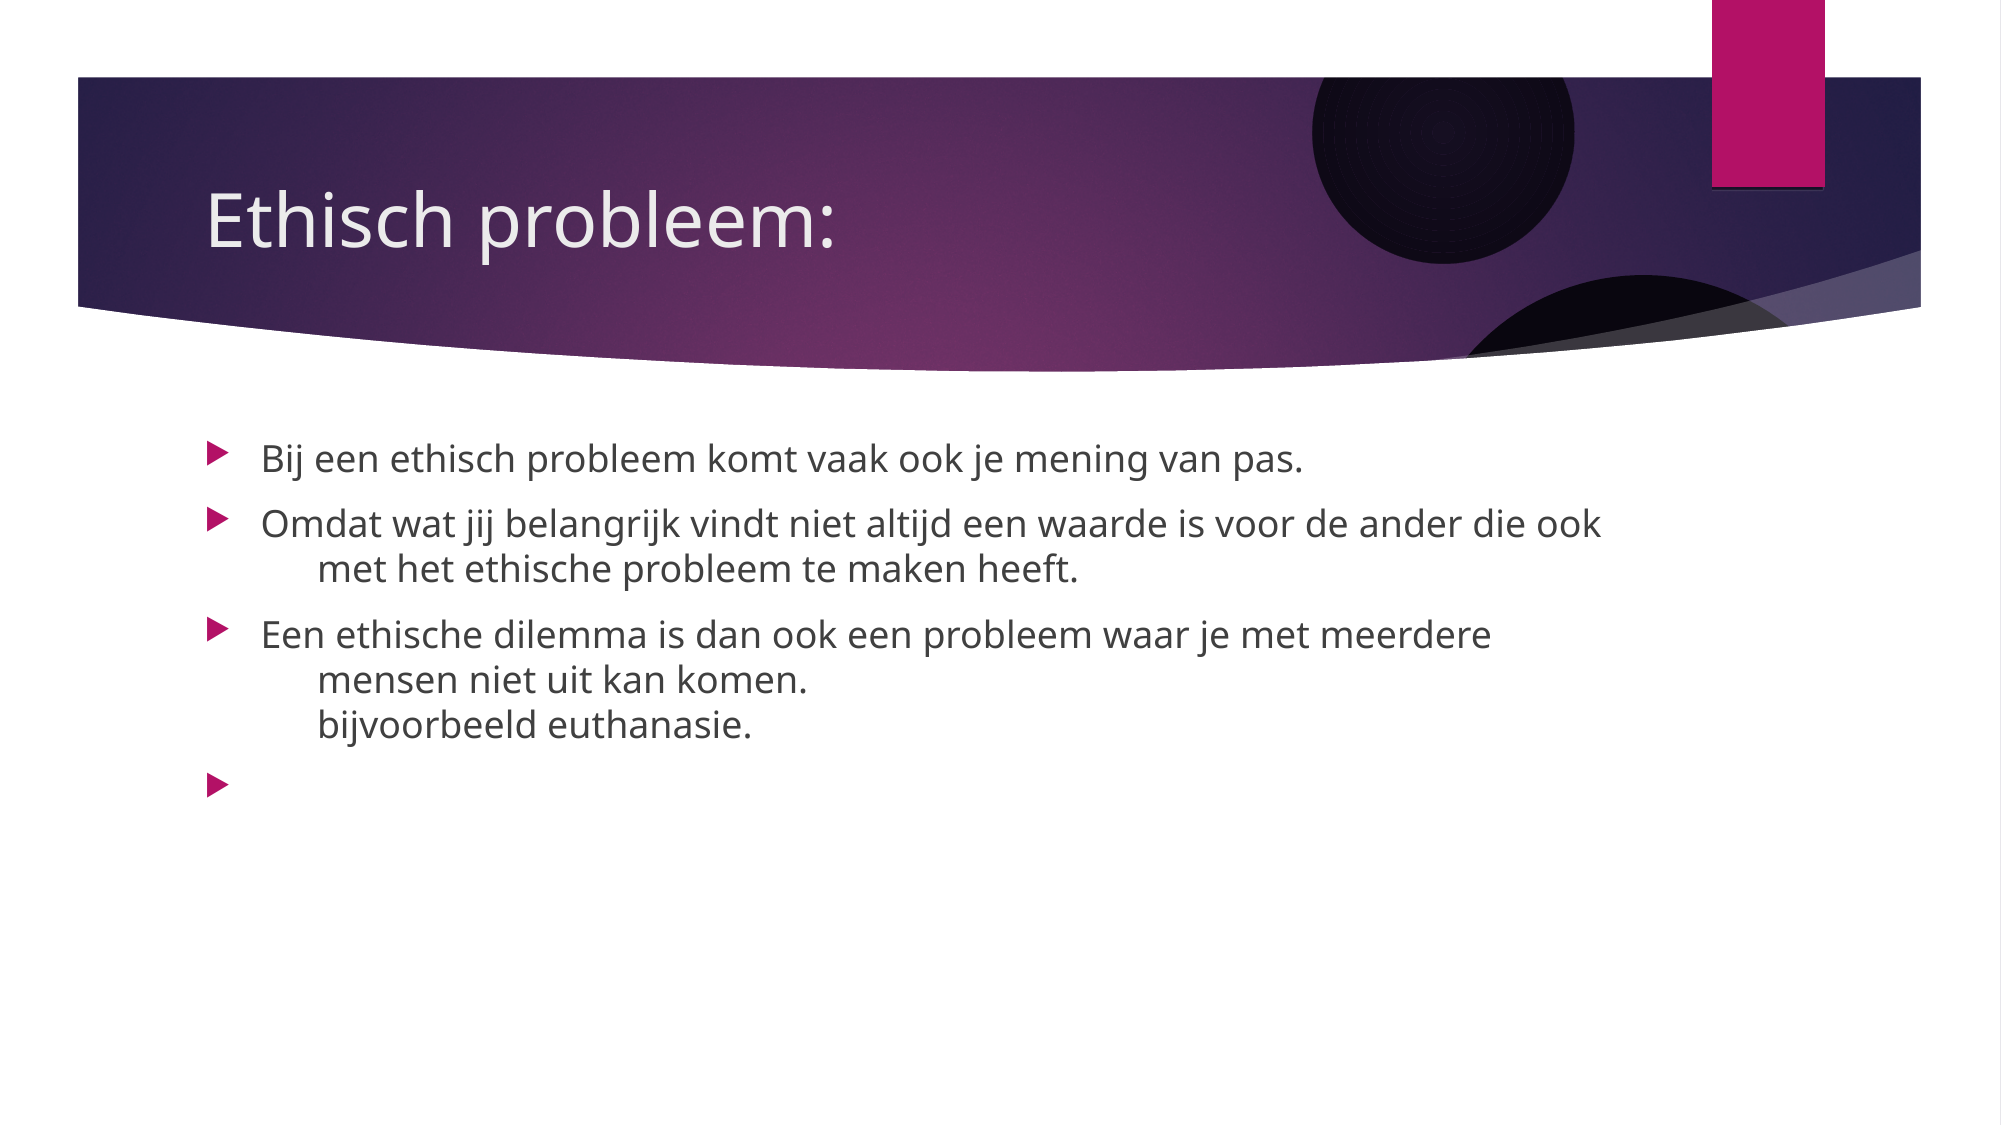

# Ethisch probleem:
Bij een ethisch probleem komt vaak ook je mening van pas.
Omdat wat jij belangrijk vindt niet altijd een waarde is voor de ander die ook met het ethische probleem te maken heeft.
Een ethische dilemma is dan ook een probleem waar je met meerdere mensen niet uit kan komen.
bijvoorbeeld euthanasie.